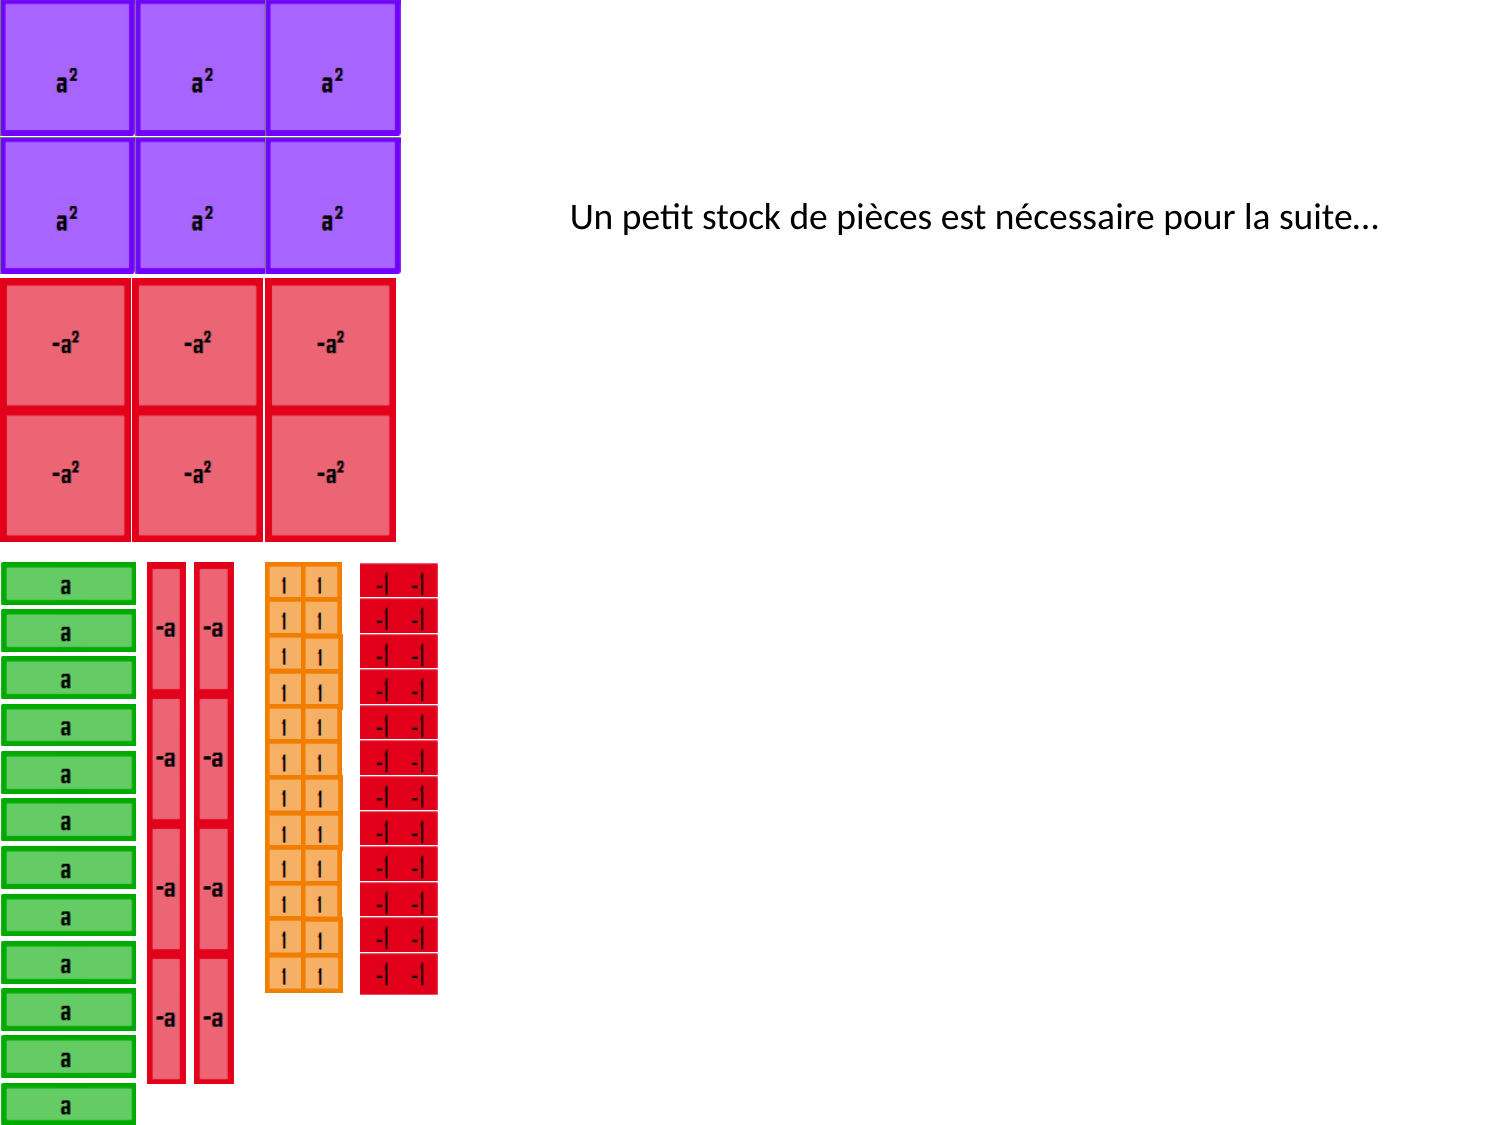

Un petit stock de pièces est nécessaire pour la suite…